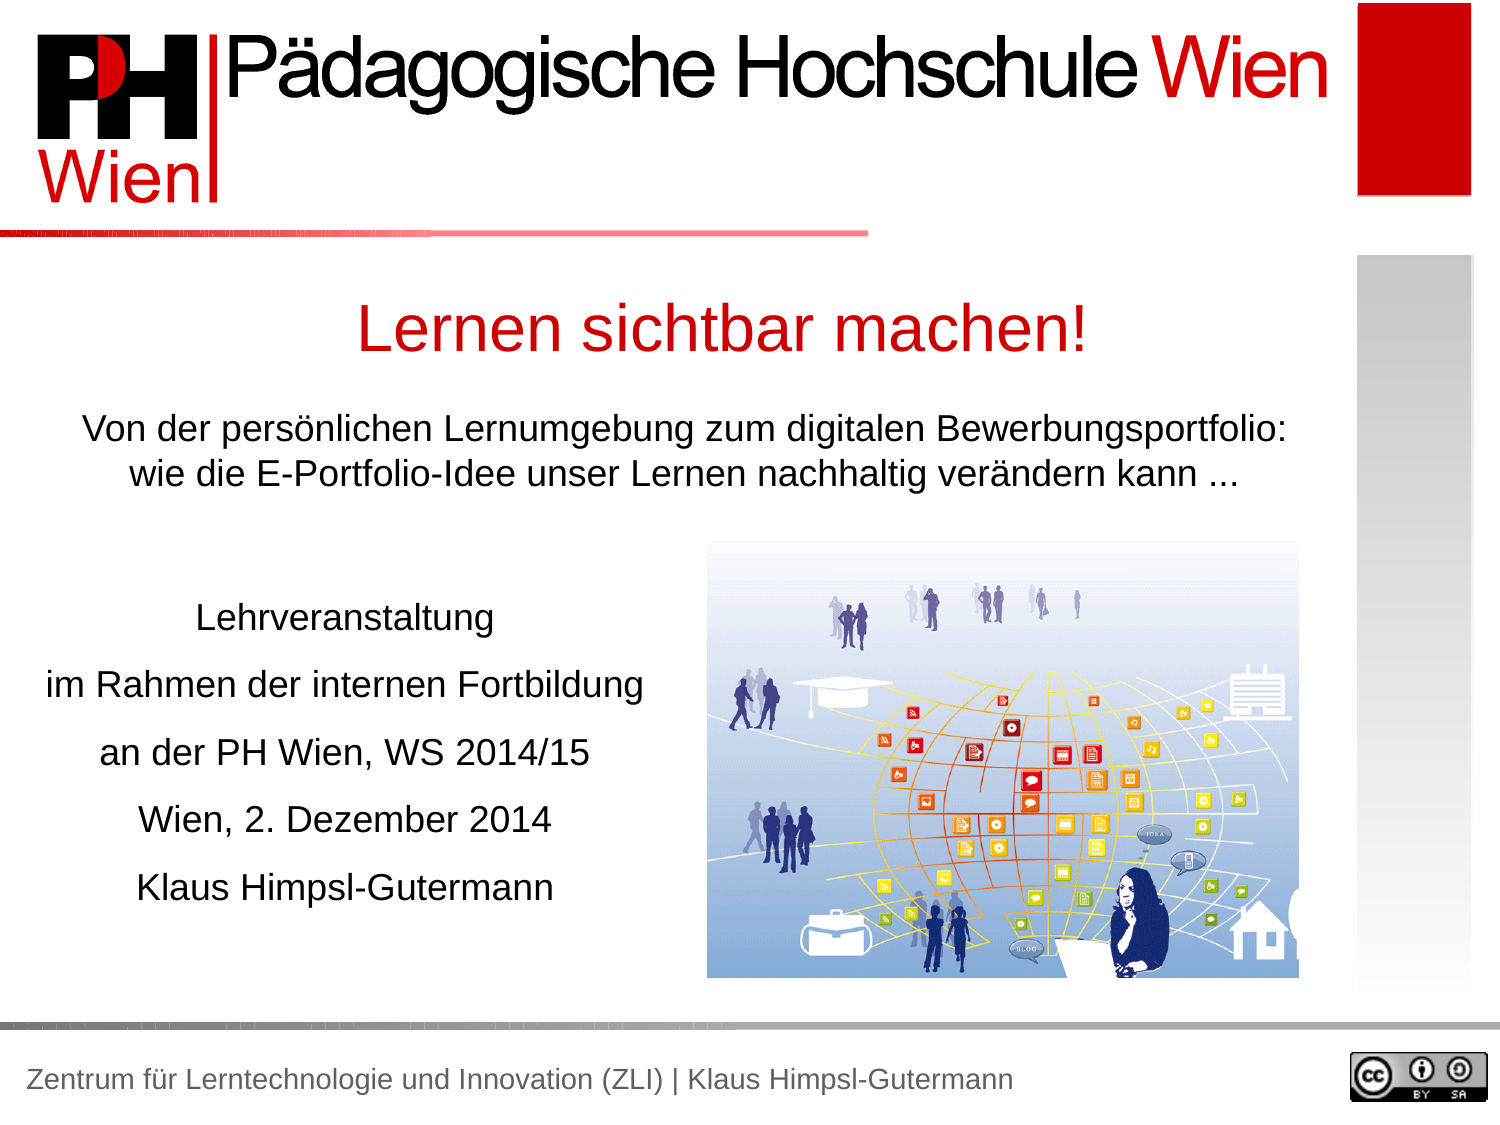

# Lernen sichtbar machen!
Von der persönlichen Lernumgebung zum digitalen Bewerbungsportfolio:
wie die E-Portfolio-Idee unser Lernen nachhaltig verändern kann ...
Lehrveranstaltung
im Rahmen der internen Fortbildung
an der PH Wien, WS 2014/15
Wien, 2. Dezember 2014
Klaus Himpsl-Gutermann
Zentrum für Lerntechnologie und Innovation (ZLI) | Klaus Himpsl-Gutermann